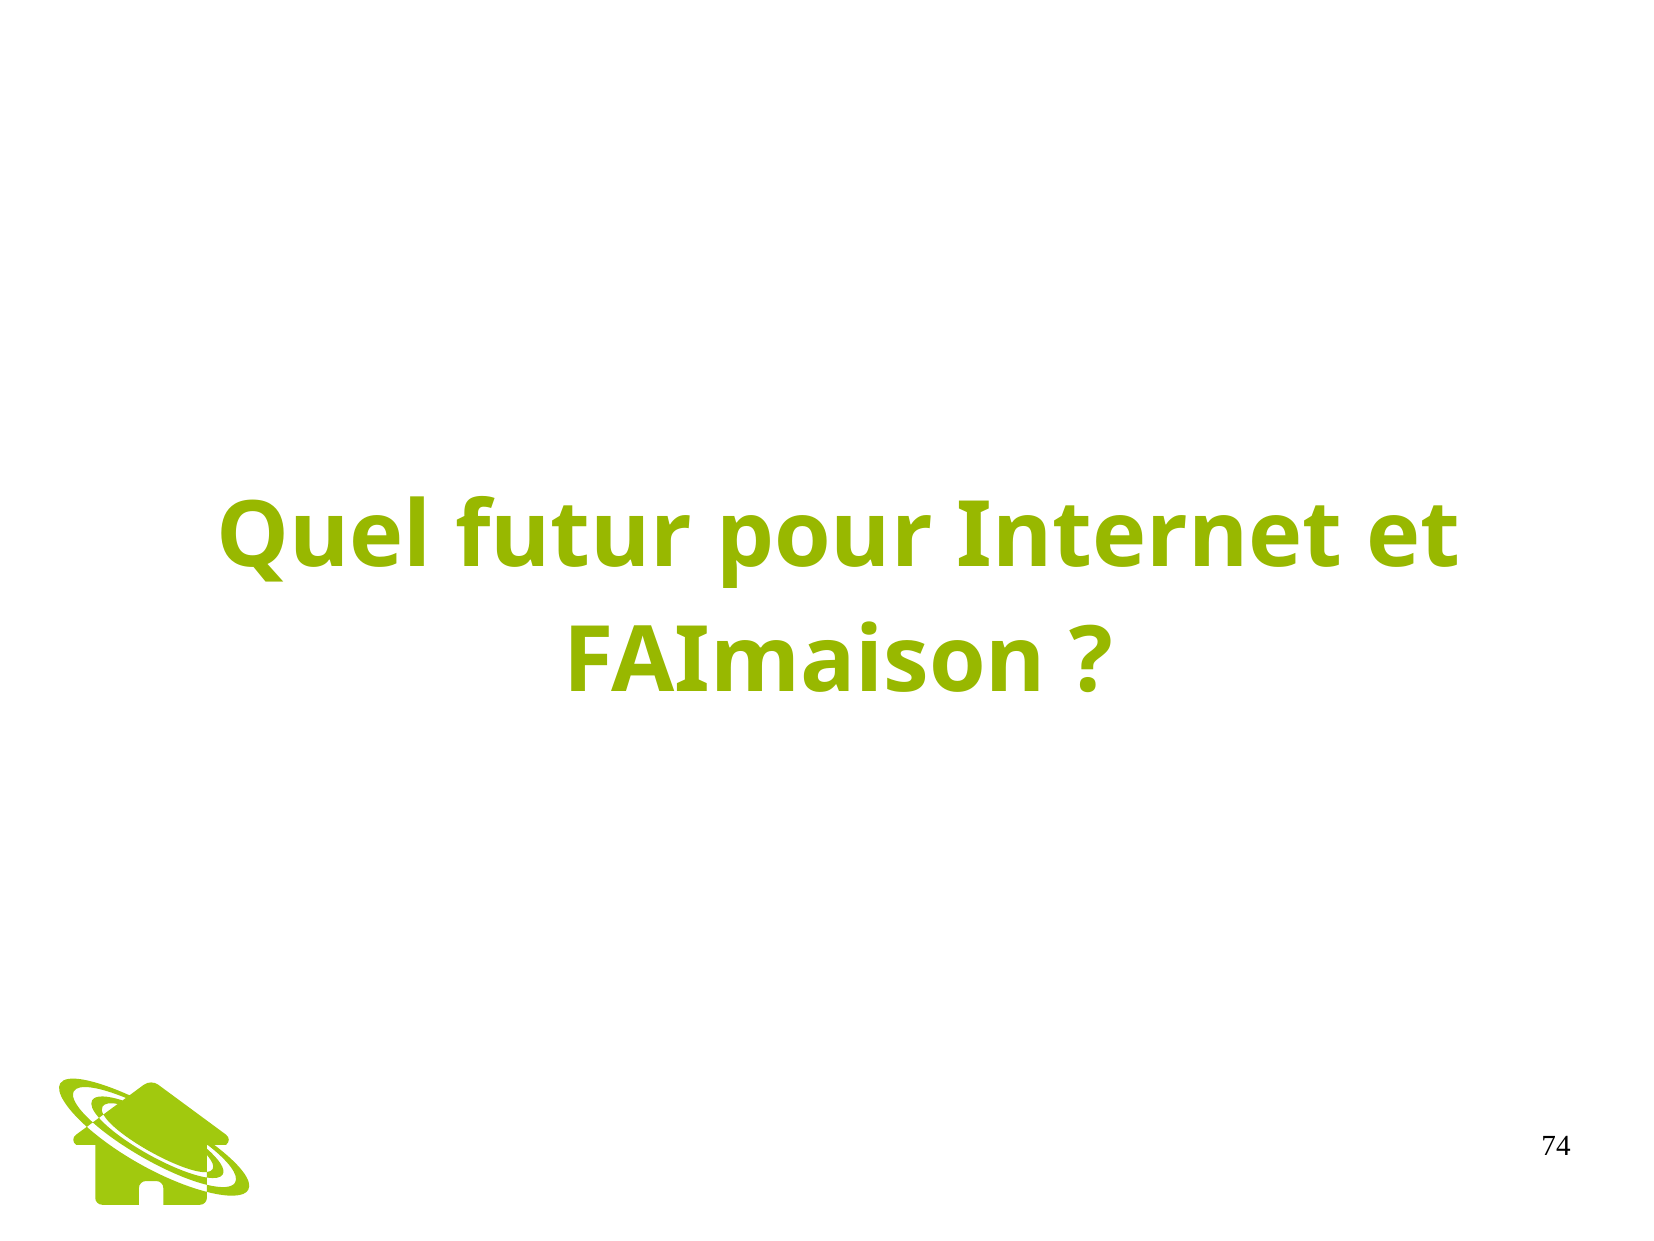

# Quel futur pour Internet et FAImaison ?
74